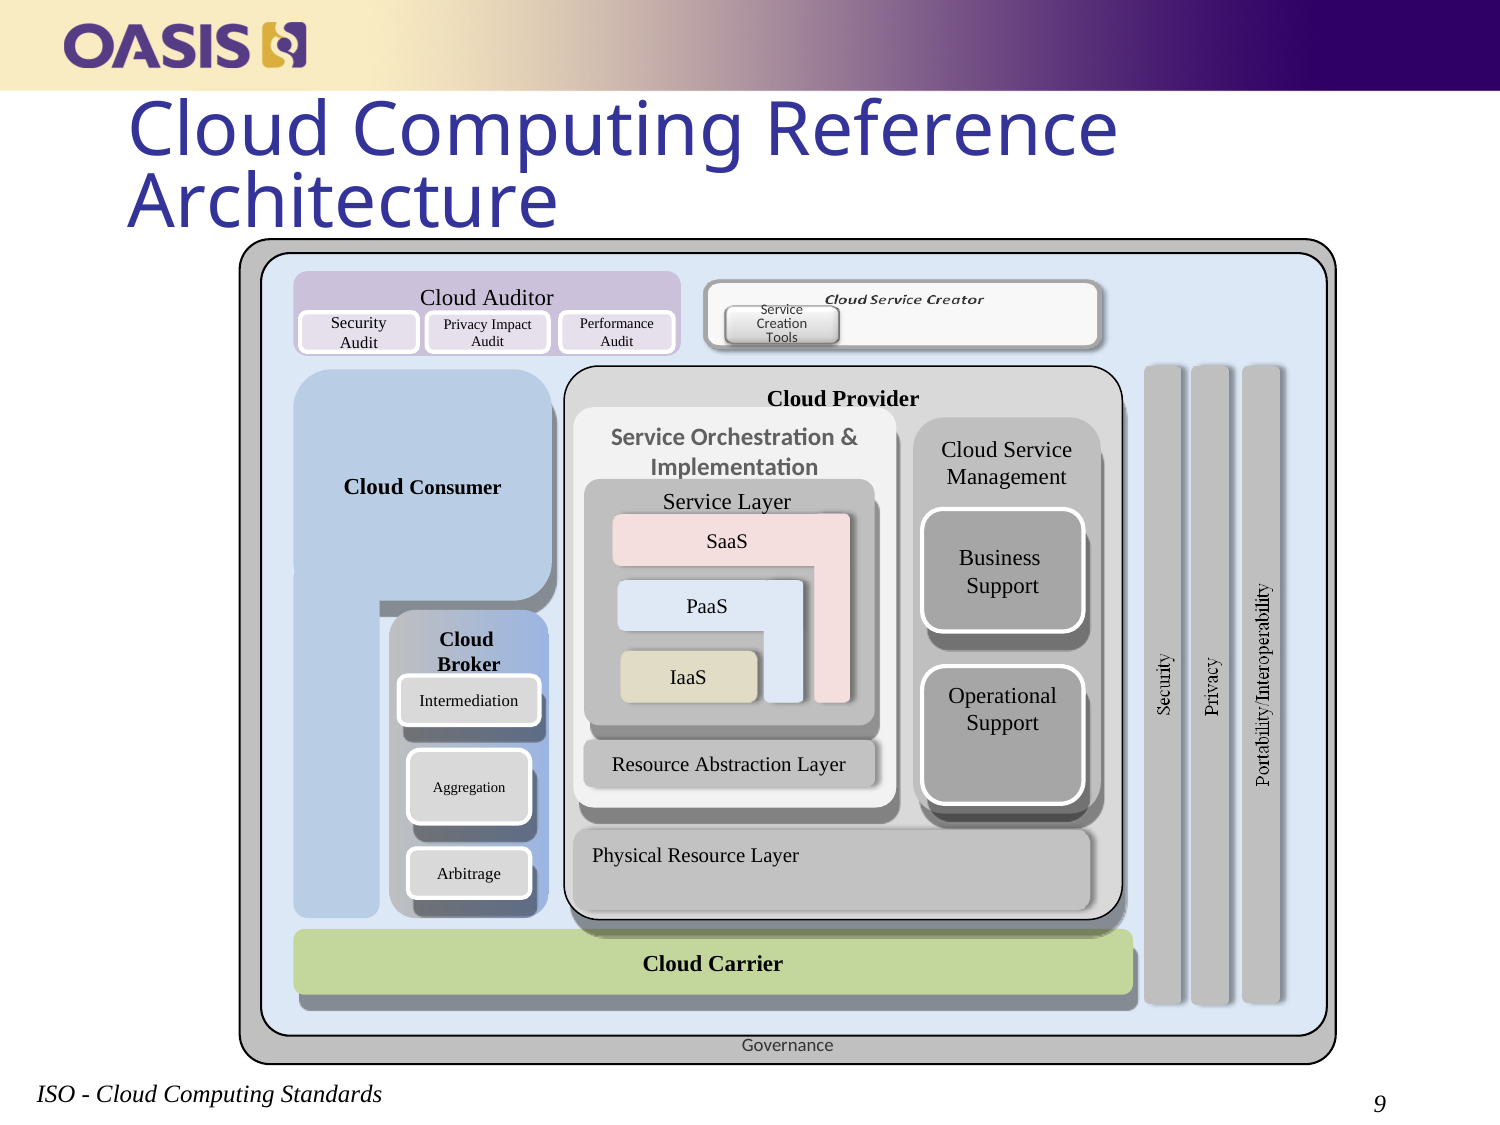

# Cloud Computing Reference Architecture
Governance
Cloud Auditor
Security
Audit
Performance Audit
Privacy Impact Audit
Service Creation Tools
Cloud Provider
Cloud Consumer
Service Orchestration & Implementation
Cloud Service Management
Service Layer
SaaS
Business
Support
Operational Support
PaaS
Cloud
Broker
Intermediation
Aggregation
Arbitrage
IaaS
Resource Abstraction Layer
Physical Resource Layer
Cloud Carrier